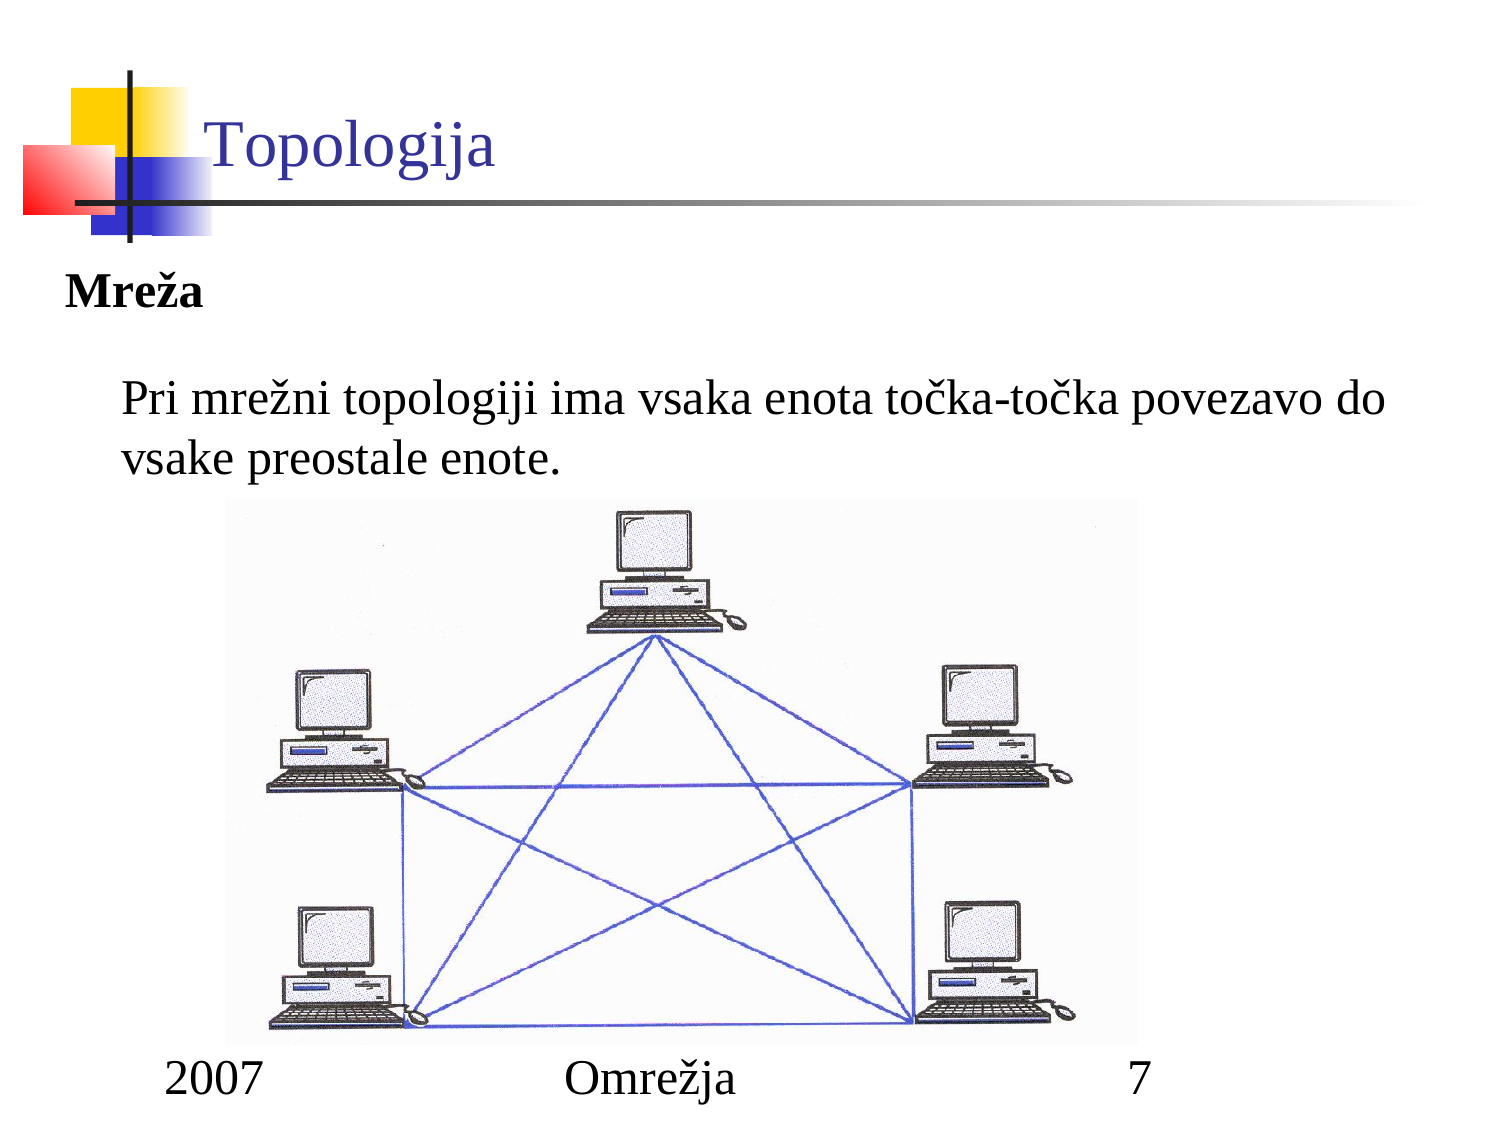

# Topologija
Mreža
	Pri mrežni topologiji ima vsaka enota točka-točka povezavo do vsake preostale enote.
2007
Omrežja
7